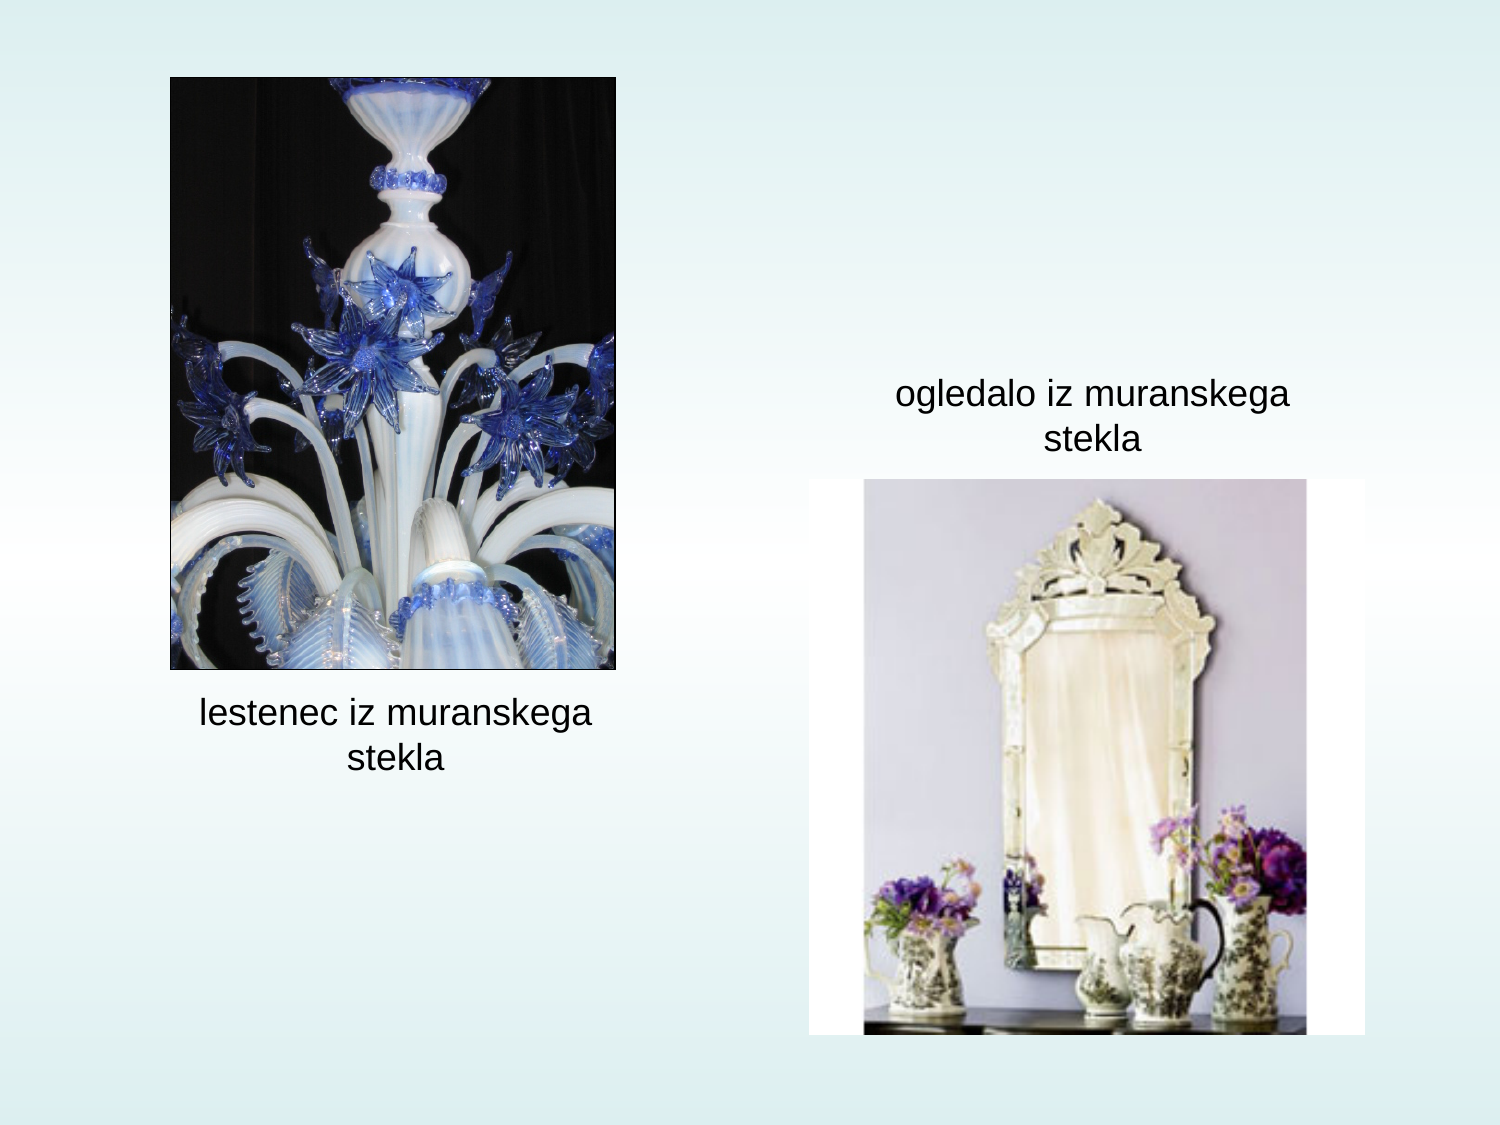

ogledalo iz muranskega stekla
lestenec iz muranskega stekla